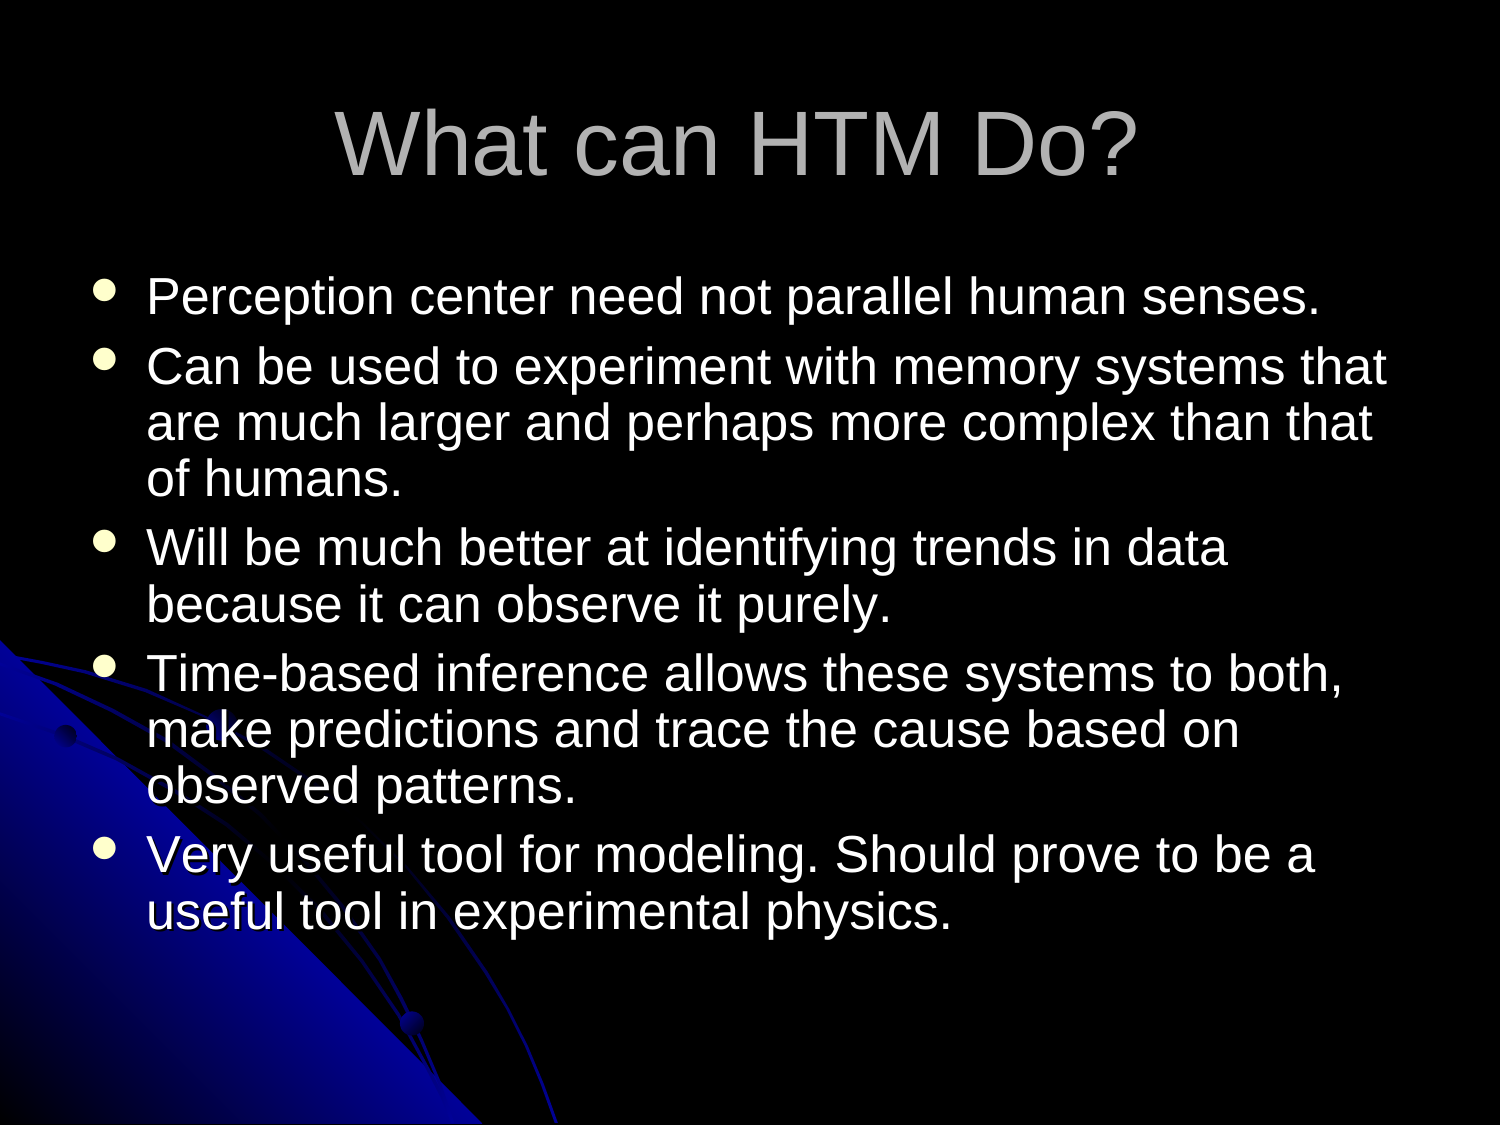

# What can HTM Do?
Perception center need not parallel human senses.
Can be used to experiment with memory systems that are much larger and perhaps more complex than that of humans.
Will be much better at identifying trends in data because it can observe it purely.
Time-based inference allows these systems to both, make predictions and trace the cause based on observed patterns.
Very useful tool for modeling. Should prove to be a useful tool in experimental physics.